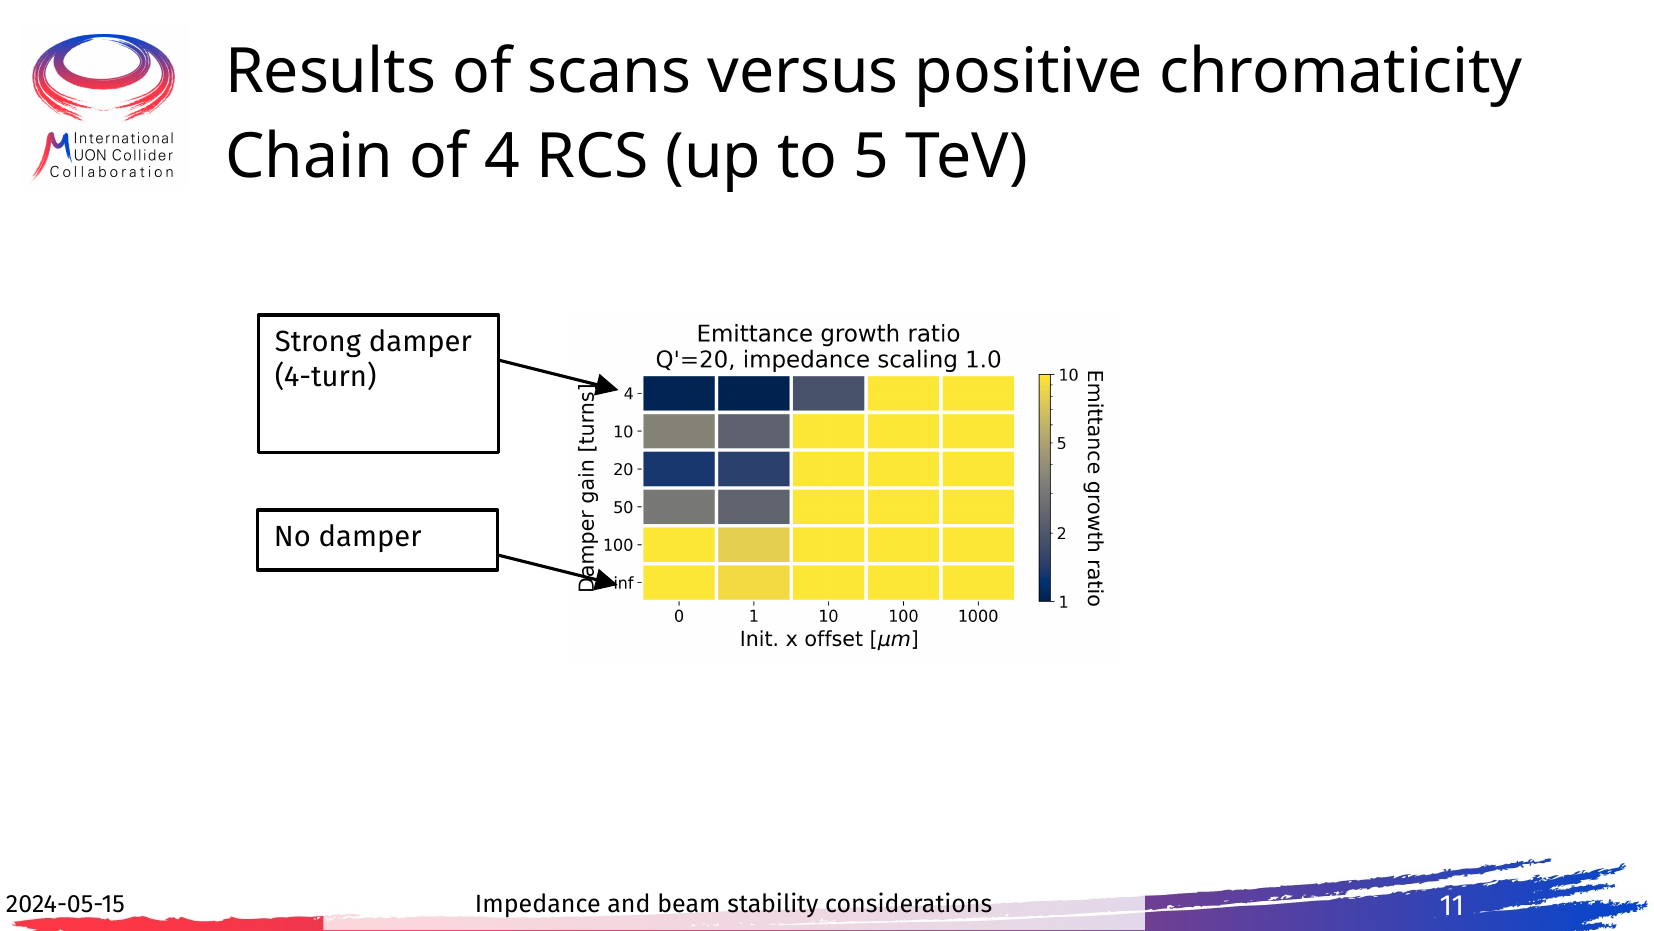

# Results of scans versus positive chromaticity Chain of 4 RCS (up to 5 TeV)
Strong damper (4-turn)
No damper
2024-05-15
Impedance and beam stability considerations
11